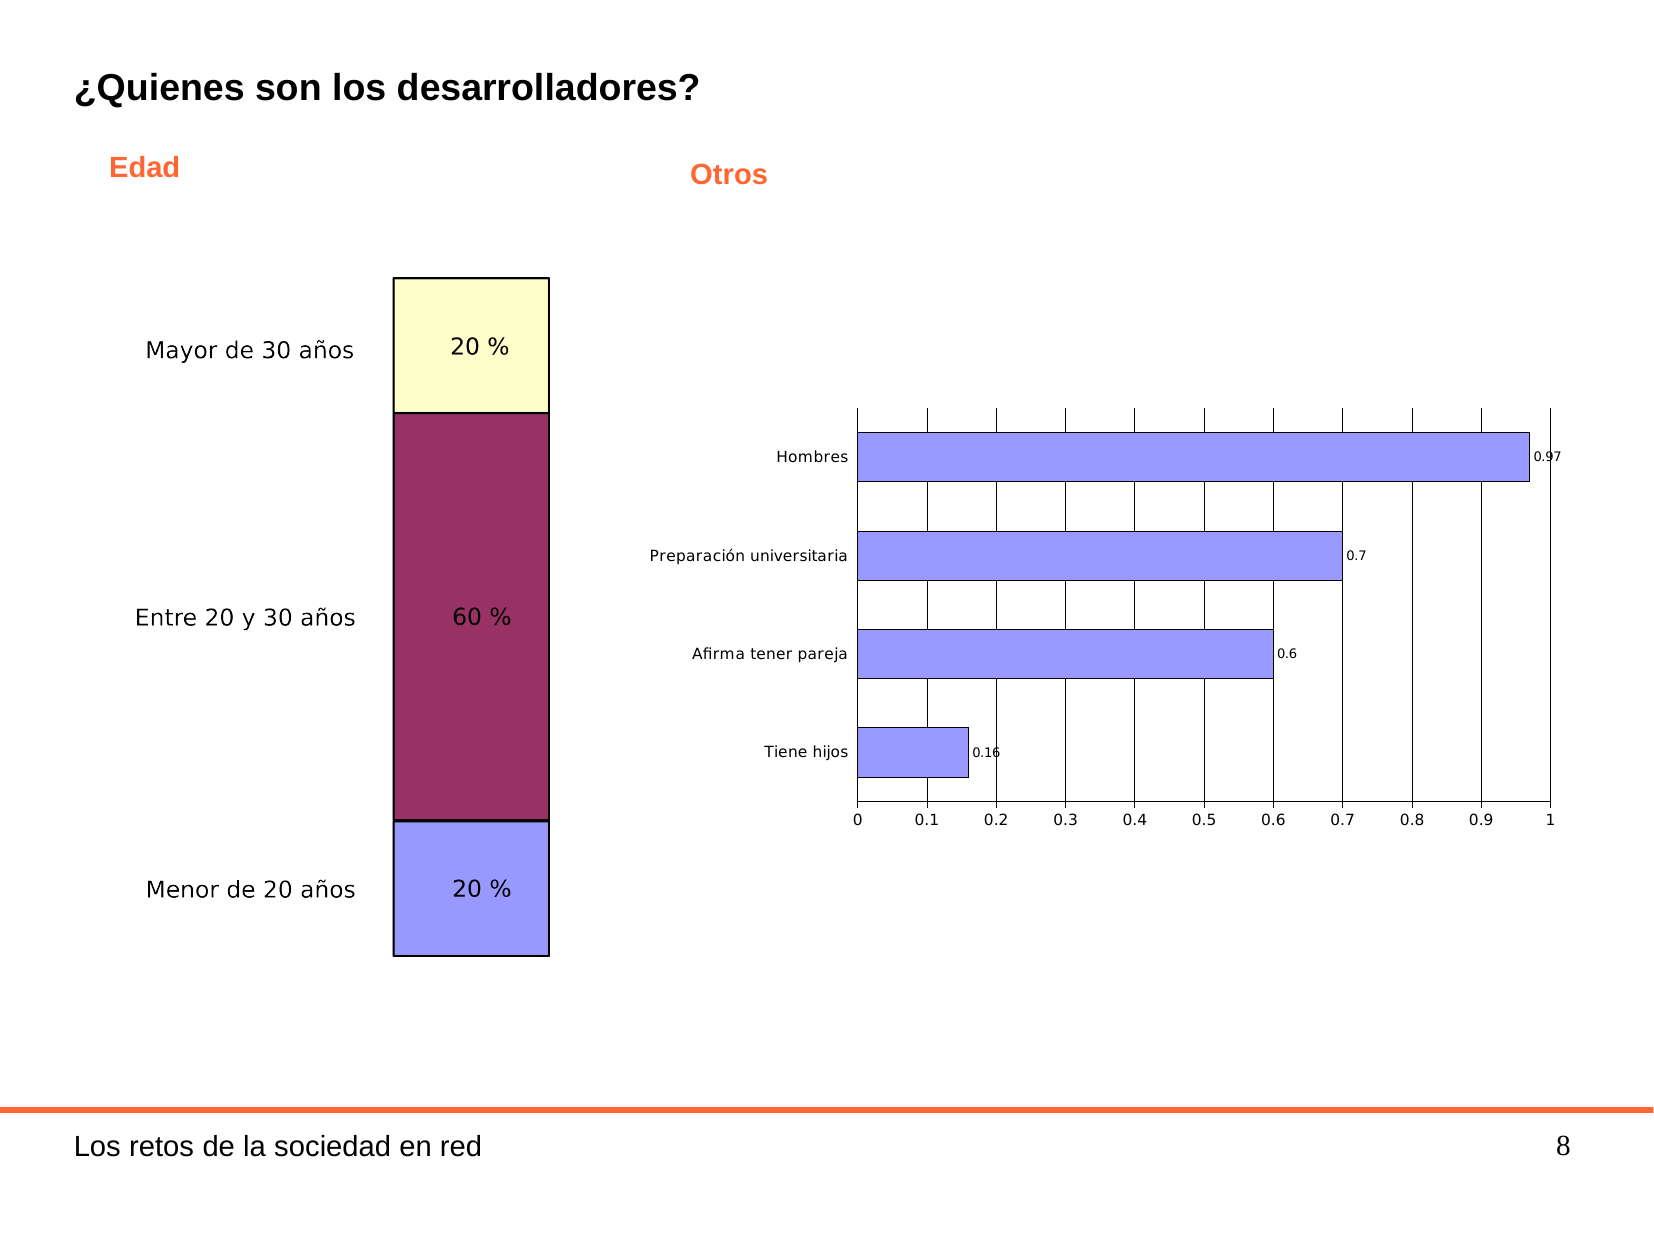

¿Quienes son los desarrolladores?
Edad
Otros
### Chart
| Category | Column B |
|---|---|
| Hombres | 0.97 |
| Preparación universitaria | 0.7 |
| Afirma tener pareja | 0.6 |
| Tiene hijos | 0.16 |
Los retos de la sociedad en red
8